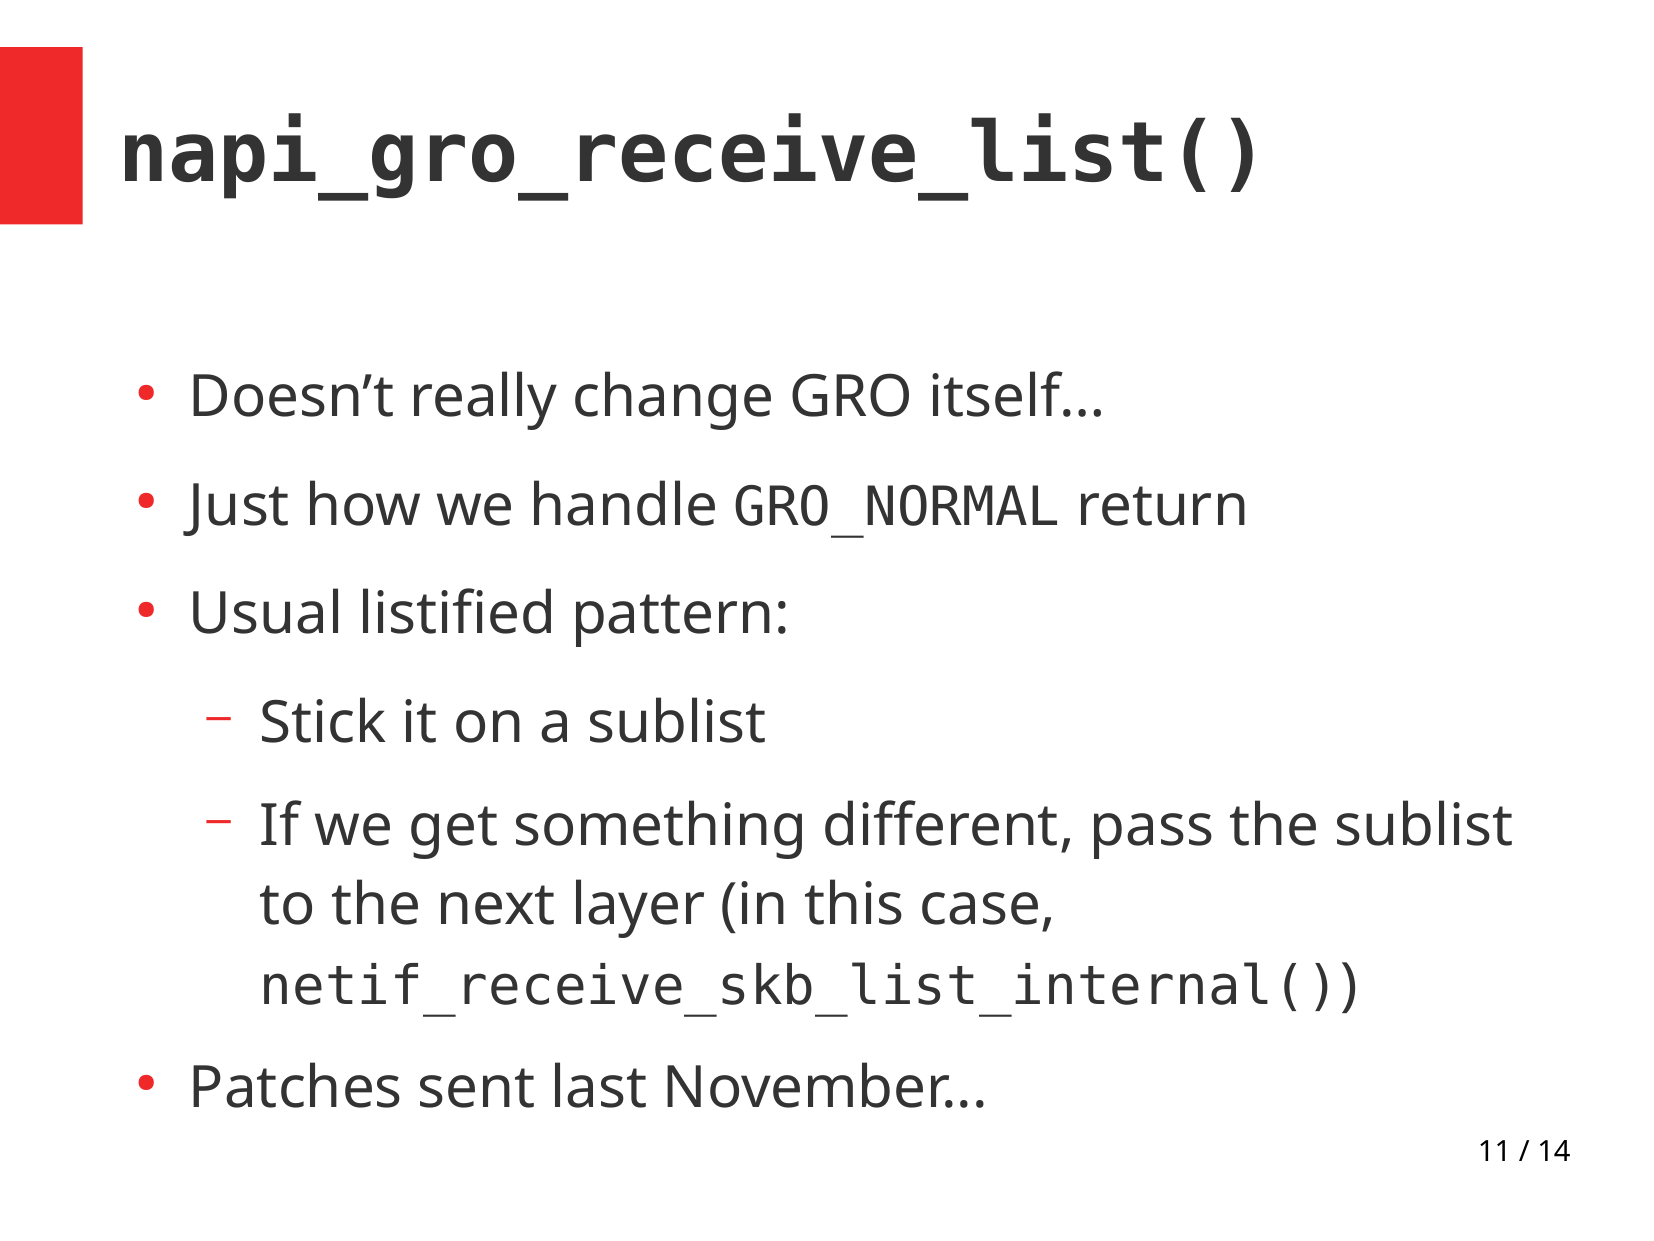

# napi_gro_receive_list()
Doesn’t really change GRO itself…
Just how we handle GRO_NORMAL return
Usual listified pattern:
Stick it on a sublist
If we get something different, pass the sublist to the next layer (in this case, netif_receive_skb_list_internal())
Patches sent last November...
11